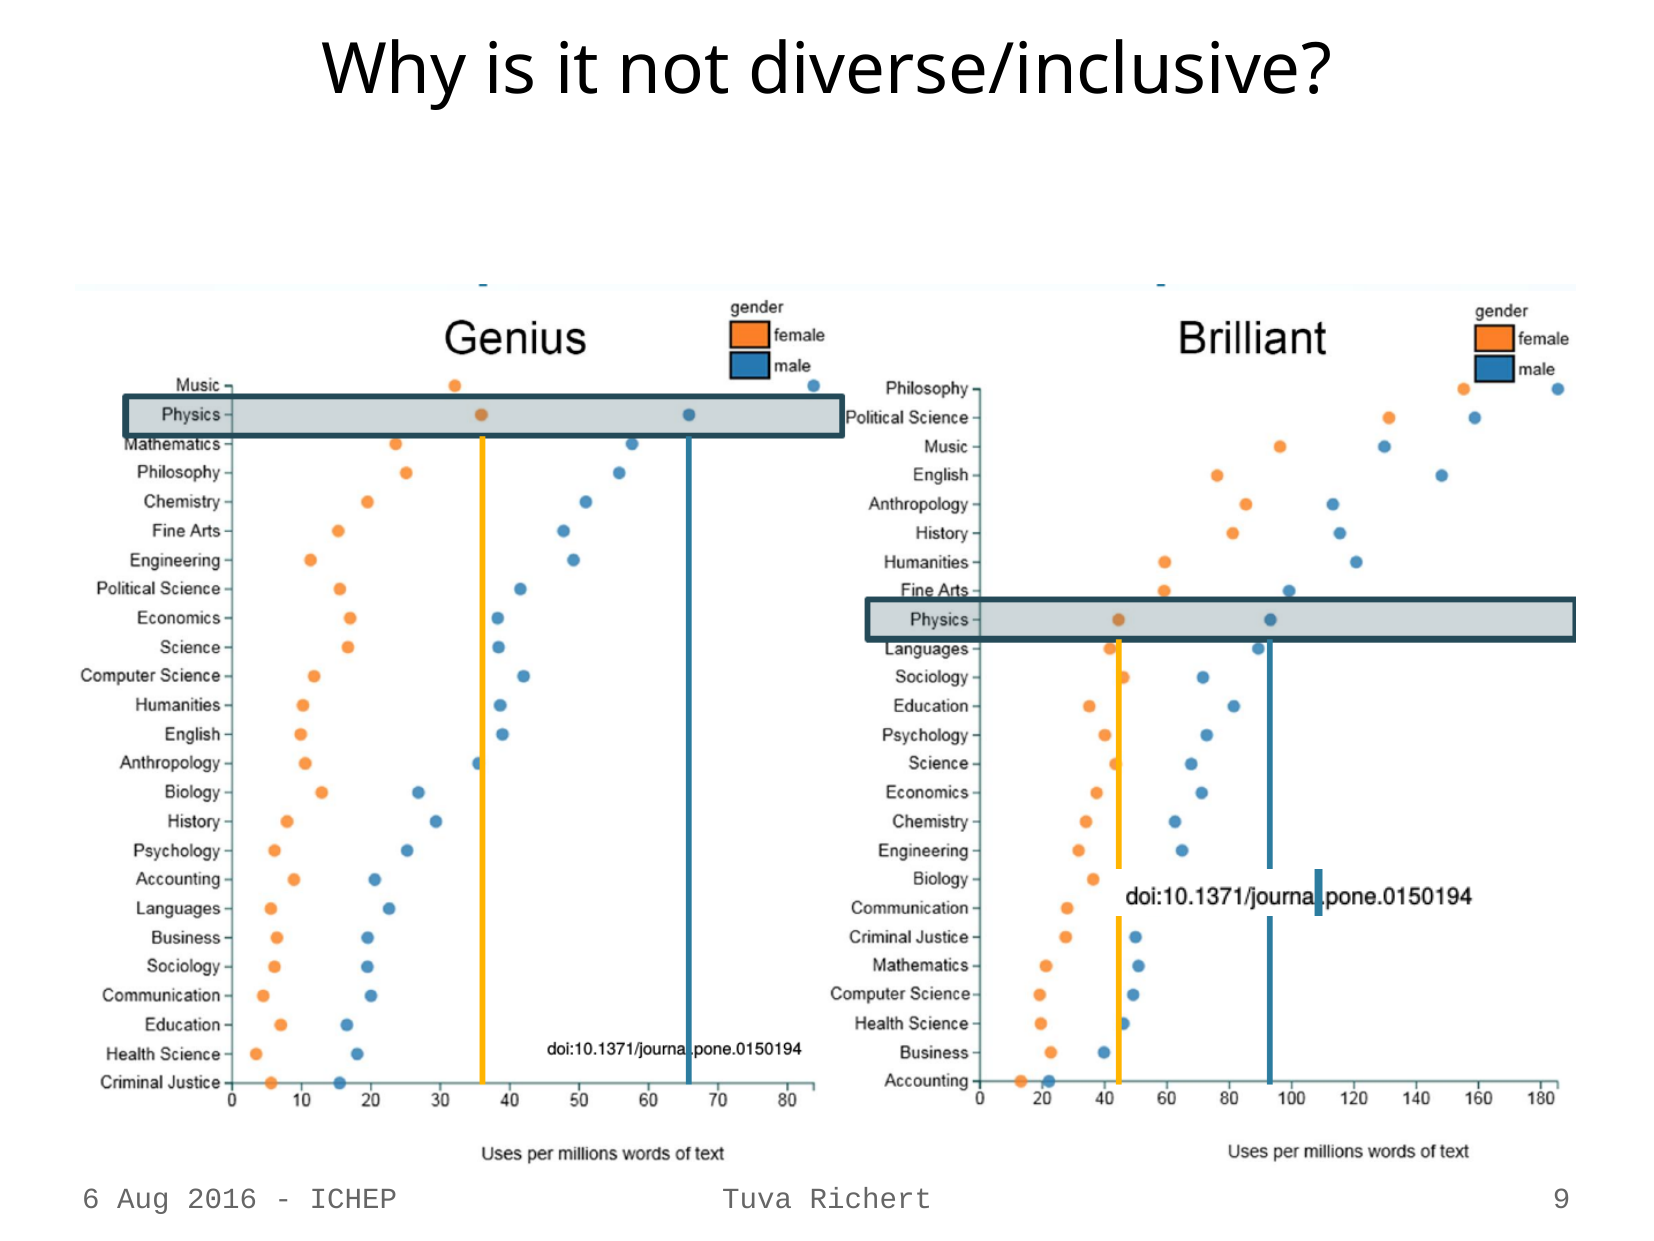

# Why is it not diverse/inclusive?
6 Aug 2016 - ICHEP
Tuva Richert
9